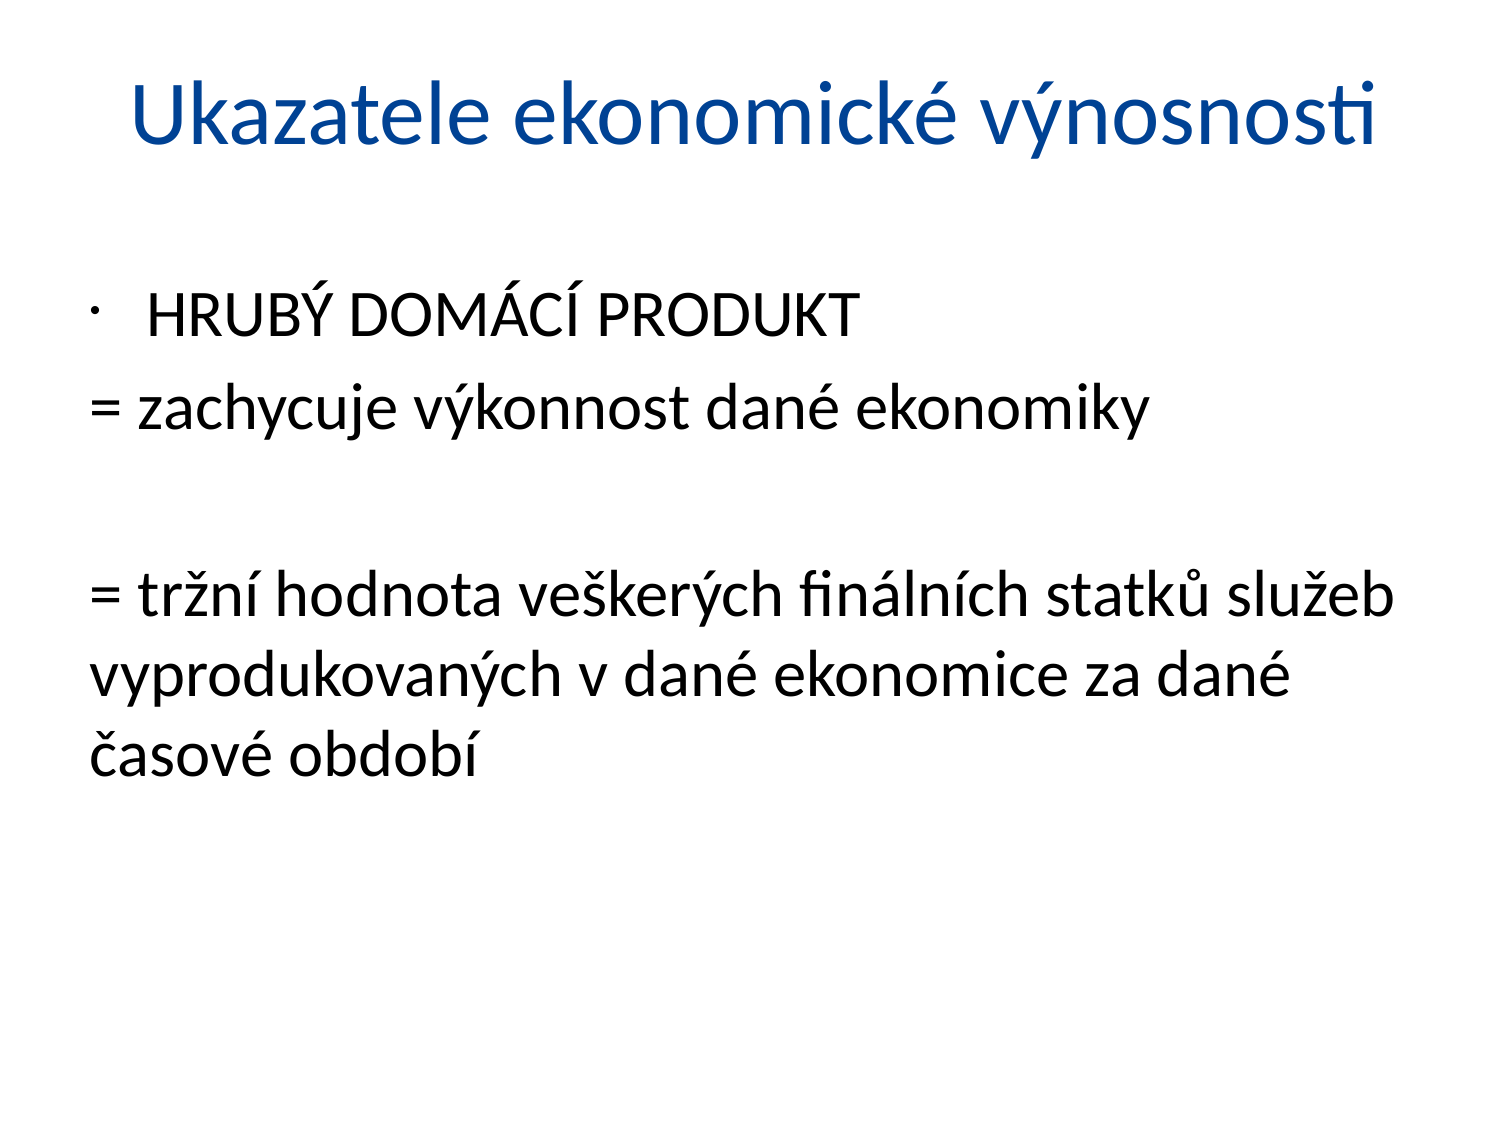

# Ukazatele ekonomické výnosnosti
HRUBÝ DOMÁCÍ PRODUKT
= zachycuje výkonnost dané ekonomiky
= tržní hodnota veškerých finálních statků služeb vyprodukovaných v dané ekonomice za dané časové období